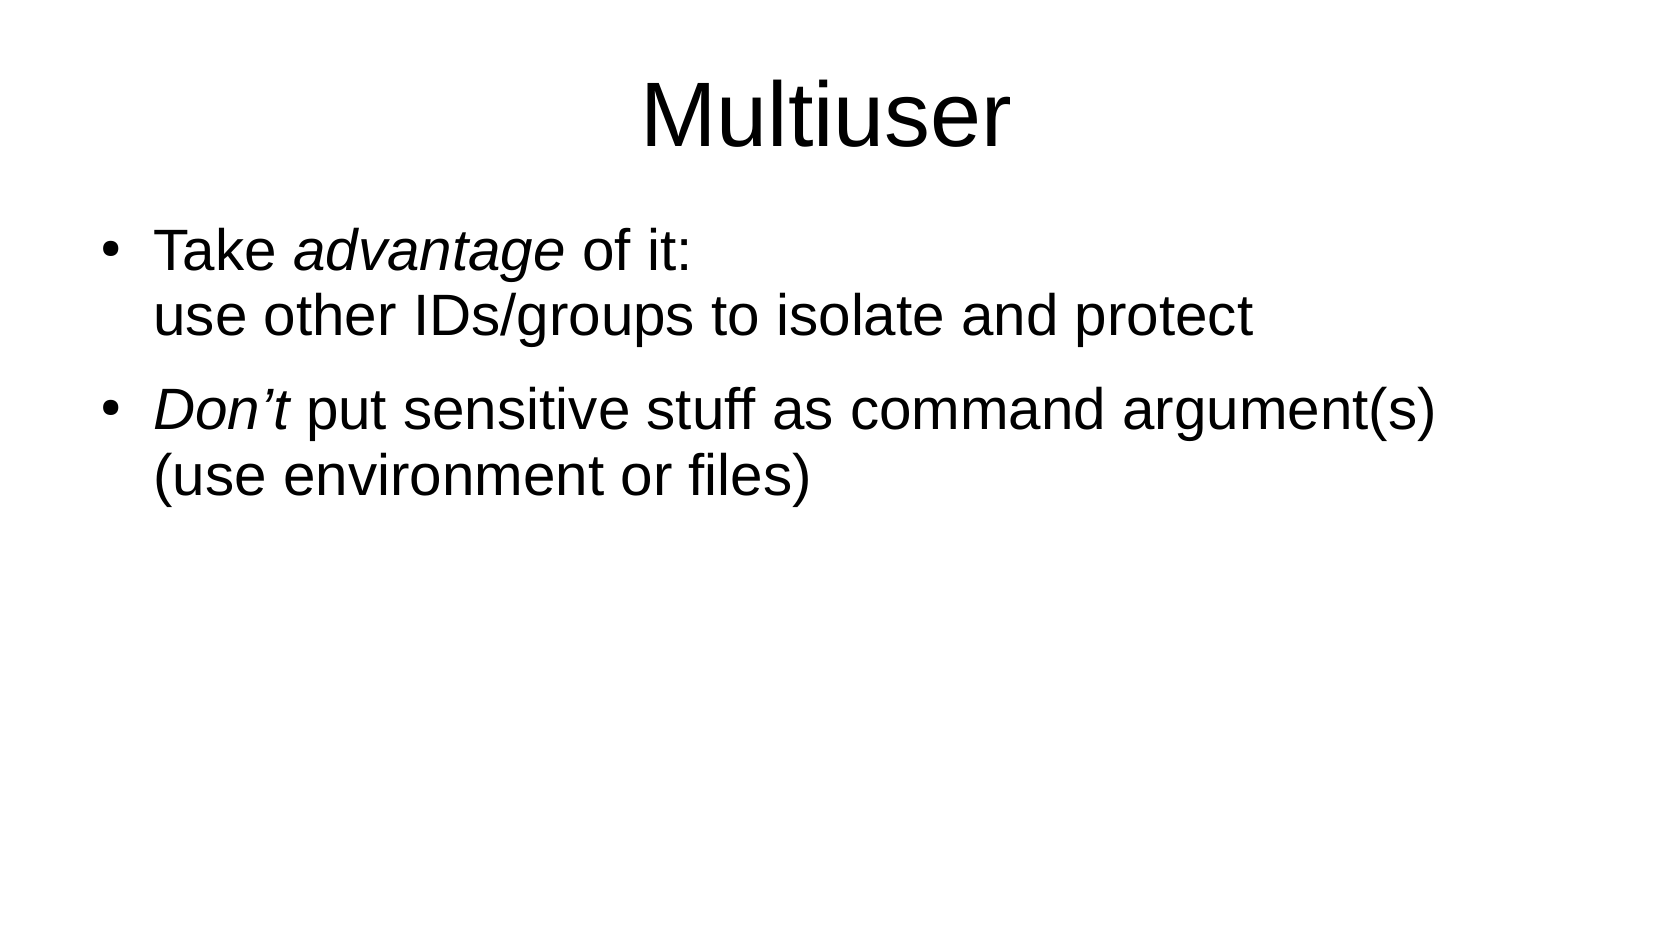

# Multiuser
Take advantage of it:
use other IDs/groups to isolate and protect
Don’t put sensitive stuff as command argument(s)
(use environment or files)